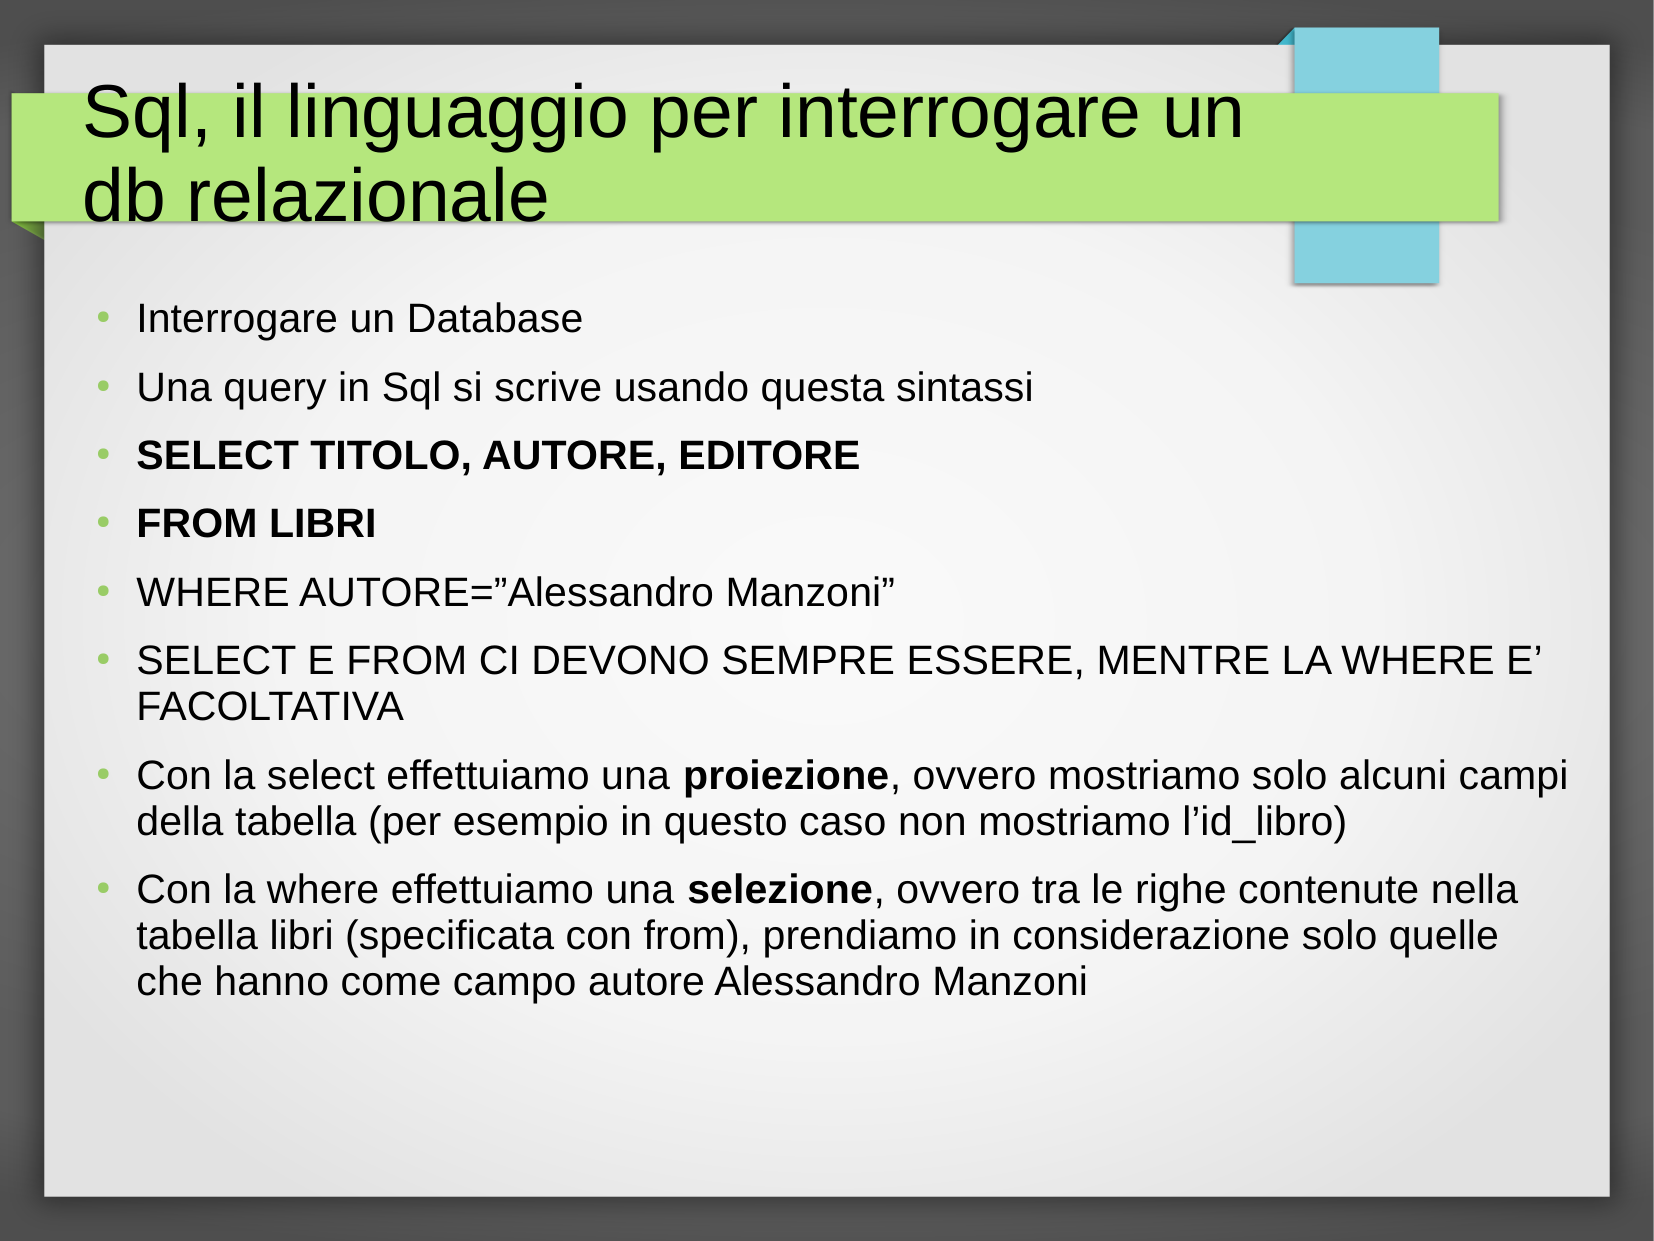

# Sql, il linguaggio per interrogare un db relazionale
Interrogare un Database
Una query in Sql si scrive usando questa sintassi
SELECT TITOLO, AUTORE, EDITORE
FROM LIBRI
WHERE AUTORE=”Alessandro Manzoni”
SELECT E FROM CI DEVONO SEMPRE ESSERE, MENTRE LA WHERE E’ FACOLTATIVA
Con la select effettuiamo una proiezione, ovvero mostriamo solo alcuni campi della tabella (per esempio in questo caso non mostriamo l’id_libro)
Con la where effettuiamo una selezione, ovvero tra le righe contenute nella tabella libri (specificata con from), prendiamo in considerazione solo quelle che hanno come campo autore Alessandro Manzoni